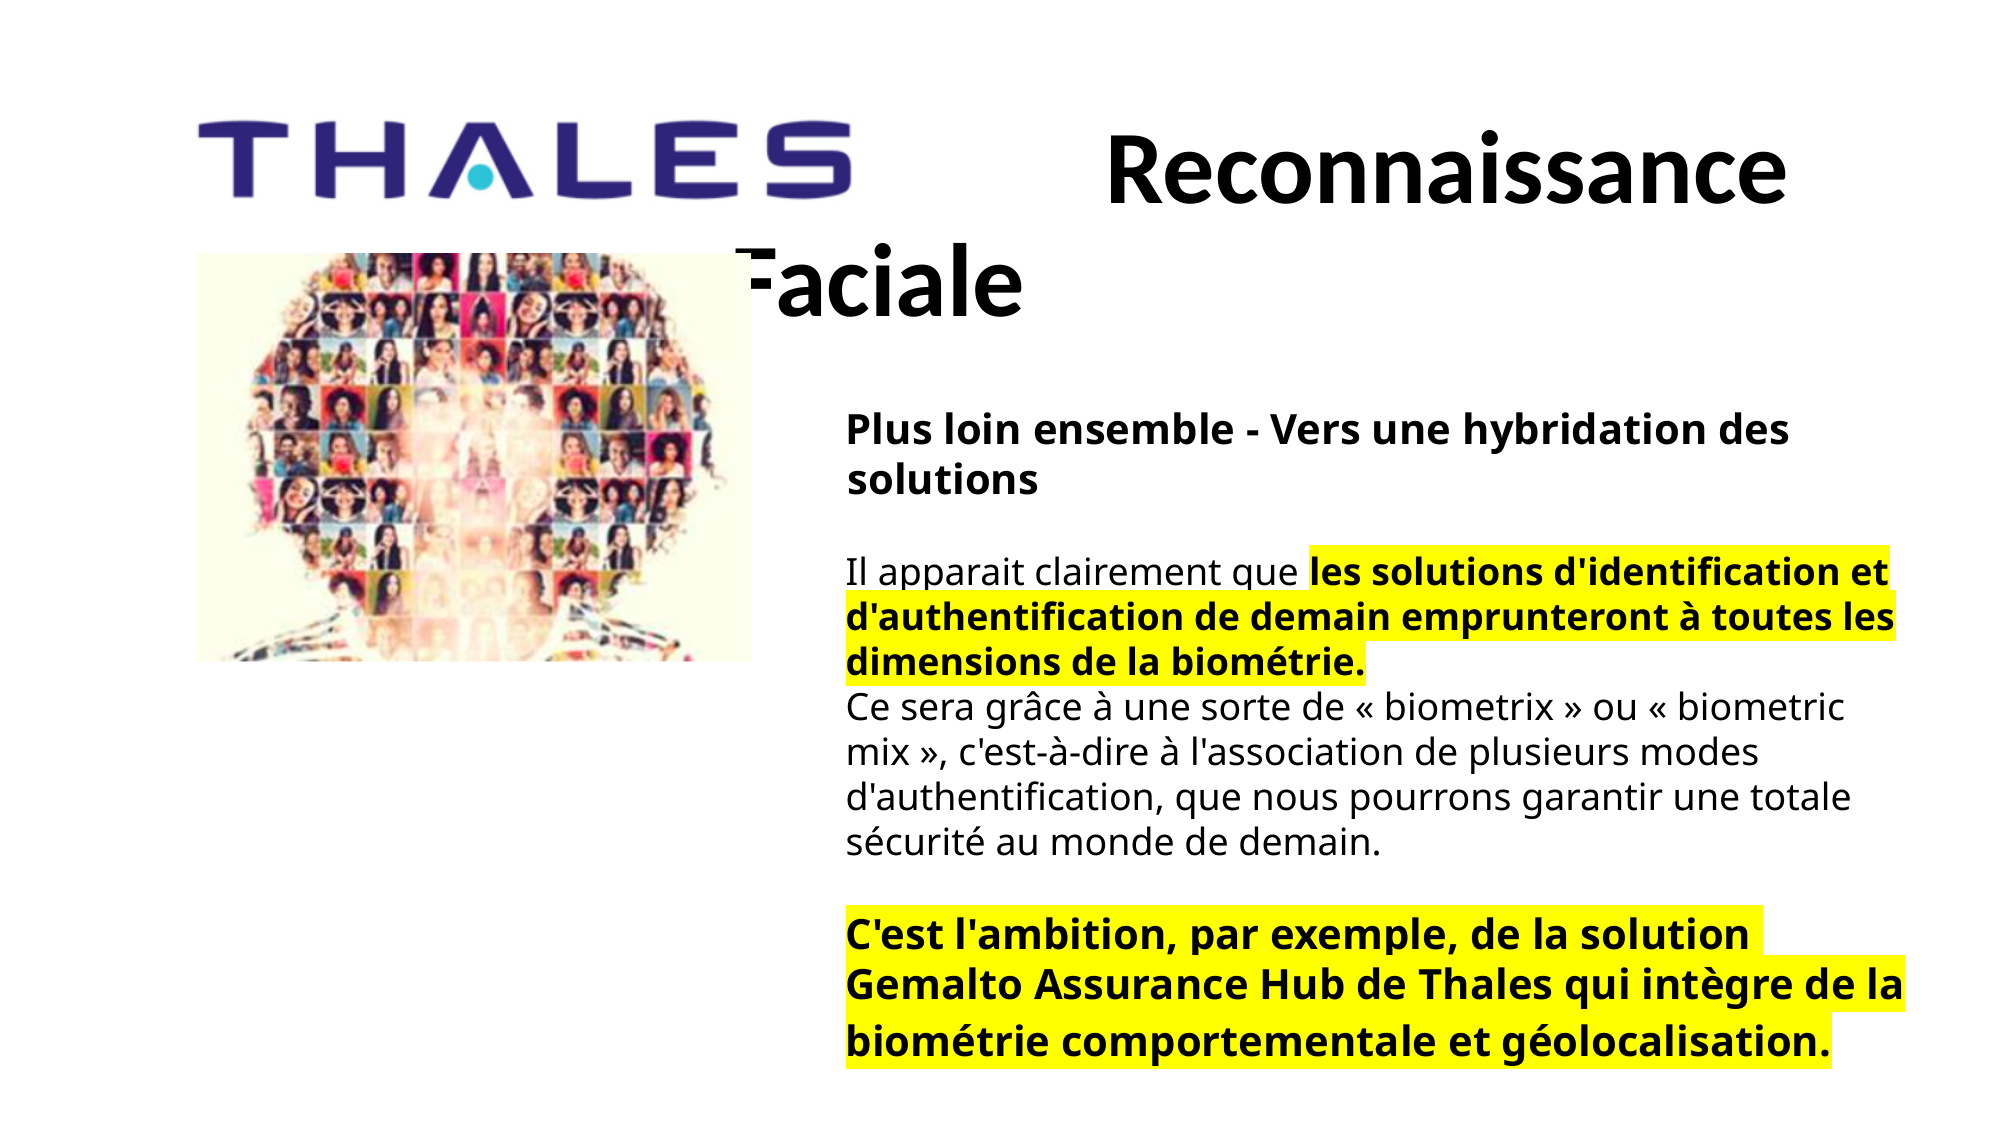

# Reconnaissance Faciale
Plus loin ensemble - Vers une hybridation des solutions​
Il apparait clairement que les solutions d'identification et d'authentification de demain emprunteront à toutes les dimensions de la biométrie.
Ce sera grâce à une sorte de « biometrix » ou « biometric mix », c'est-à-dire à l'association de plusieurs modes d'authentification, que nous pourrons garantir une totale sécurité au monde de demain.
C'est l'ambition, par exemple, de la solution Gemalto Assurance Hub de Thales qui intègre de la biométrie comportementale et géolocalisation.